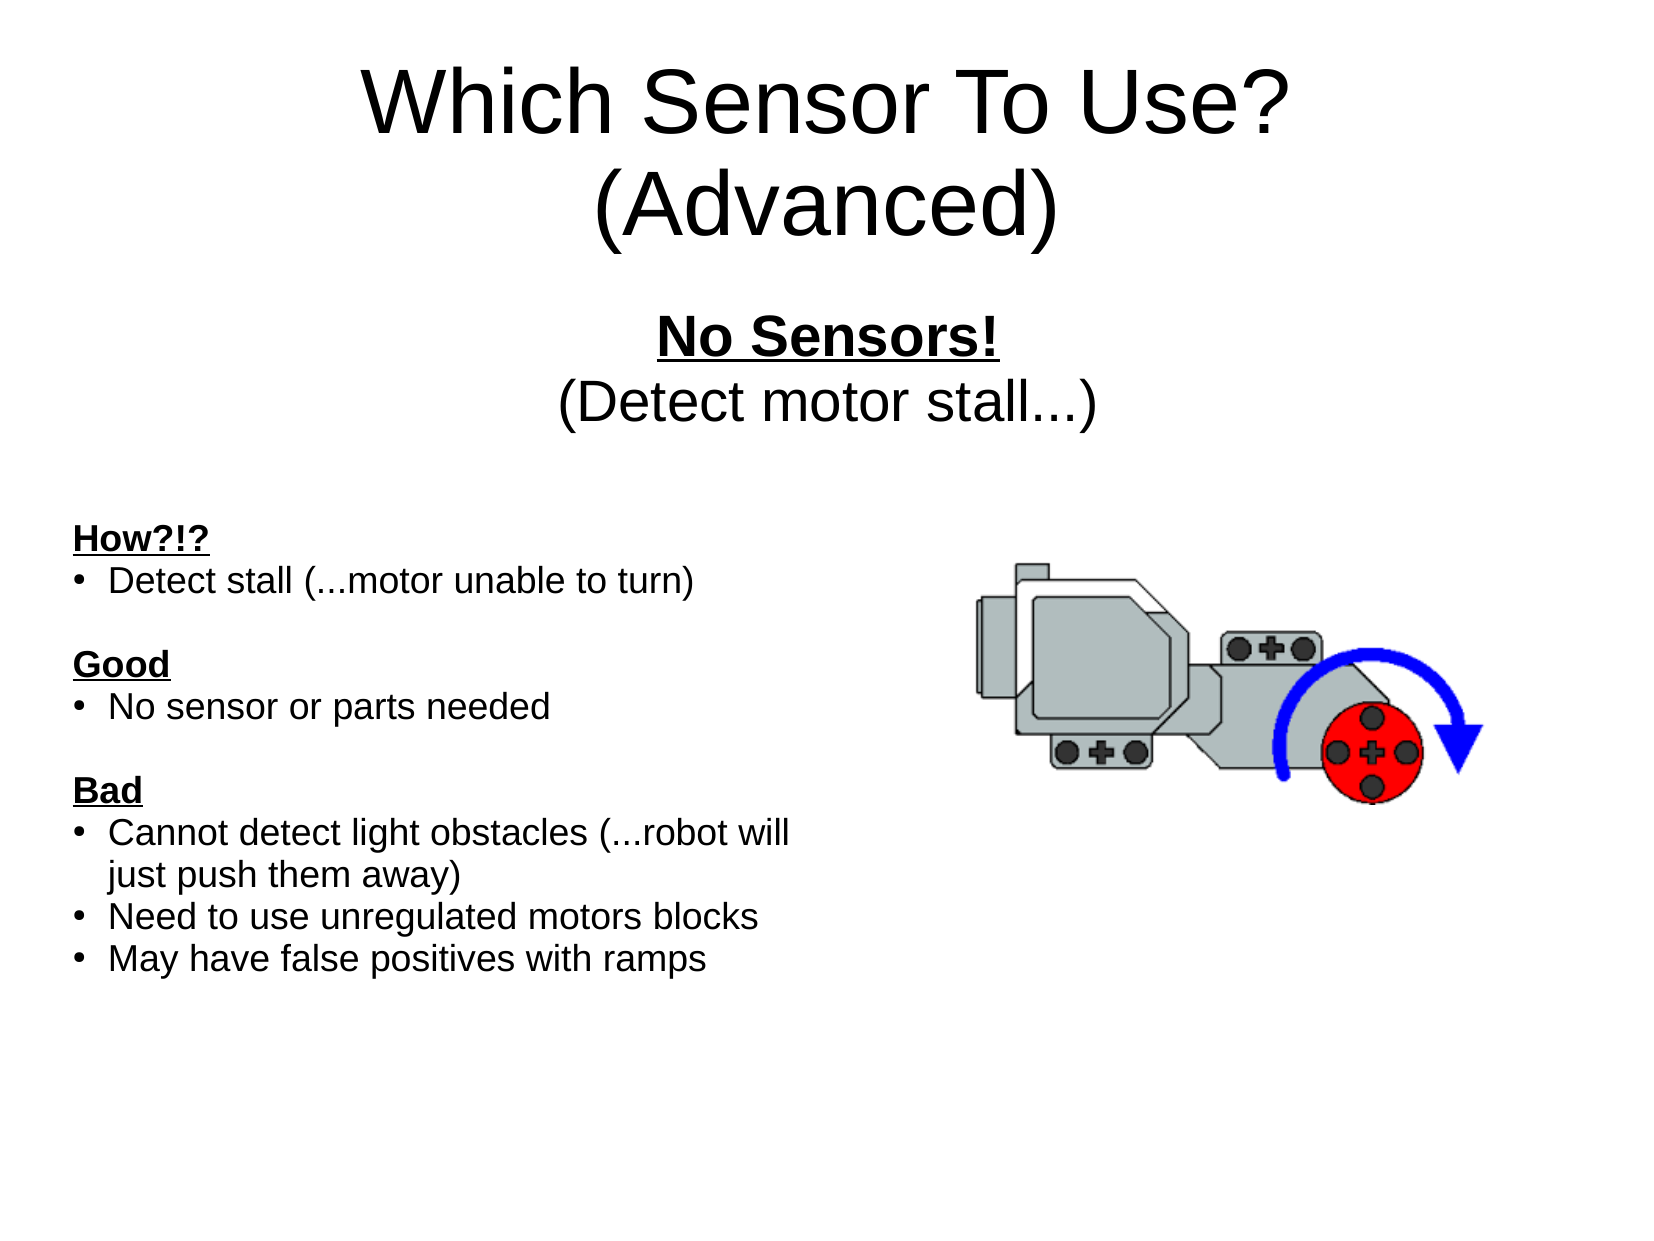

# Which Sensor To Use? (Advanced)
No Sensors!
(Detect motor stall...)
How?!?
Detect stall (...motor unable to turn)
Good
No sensor or parts needed
Bad
Cannot detect light obstacles (...robot will just push them away)
Need to use unregulated motors blocks
May have false positives with ramps